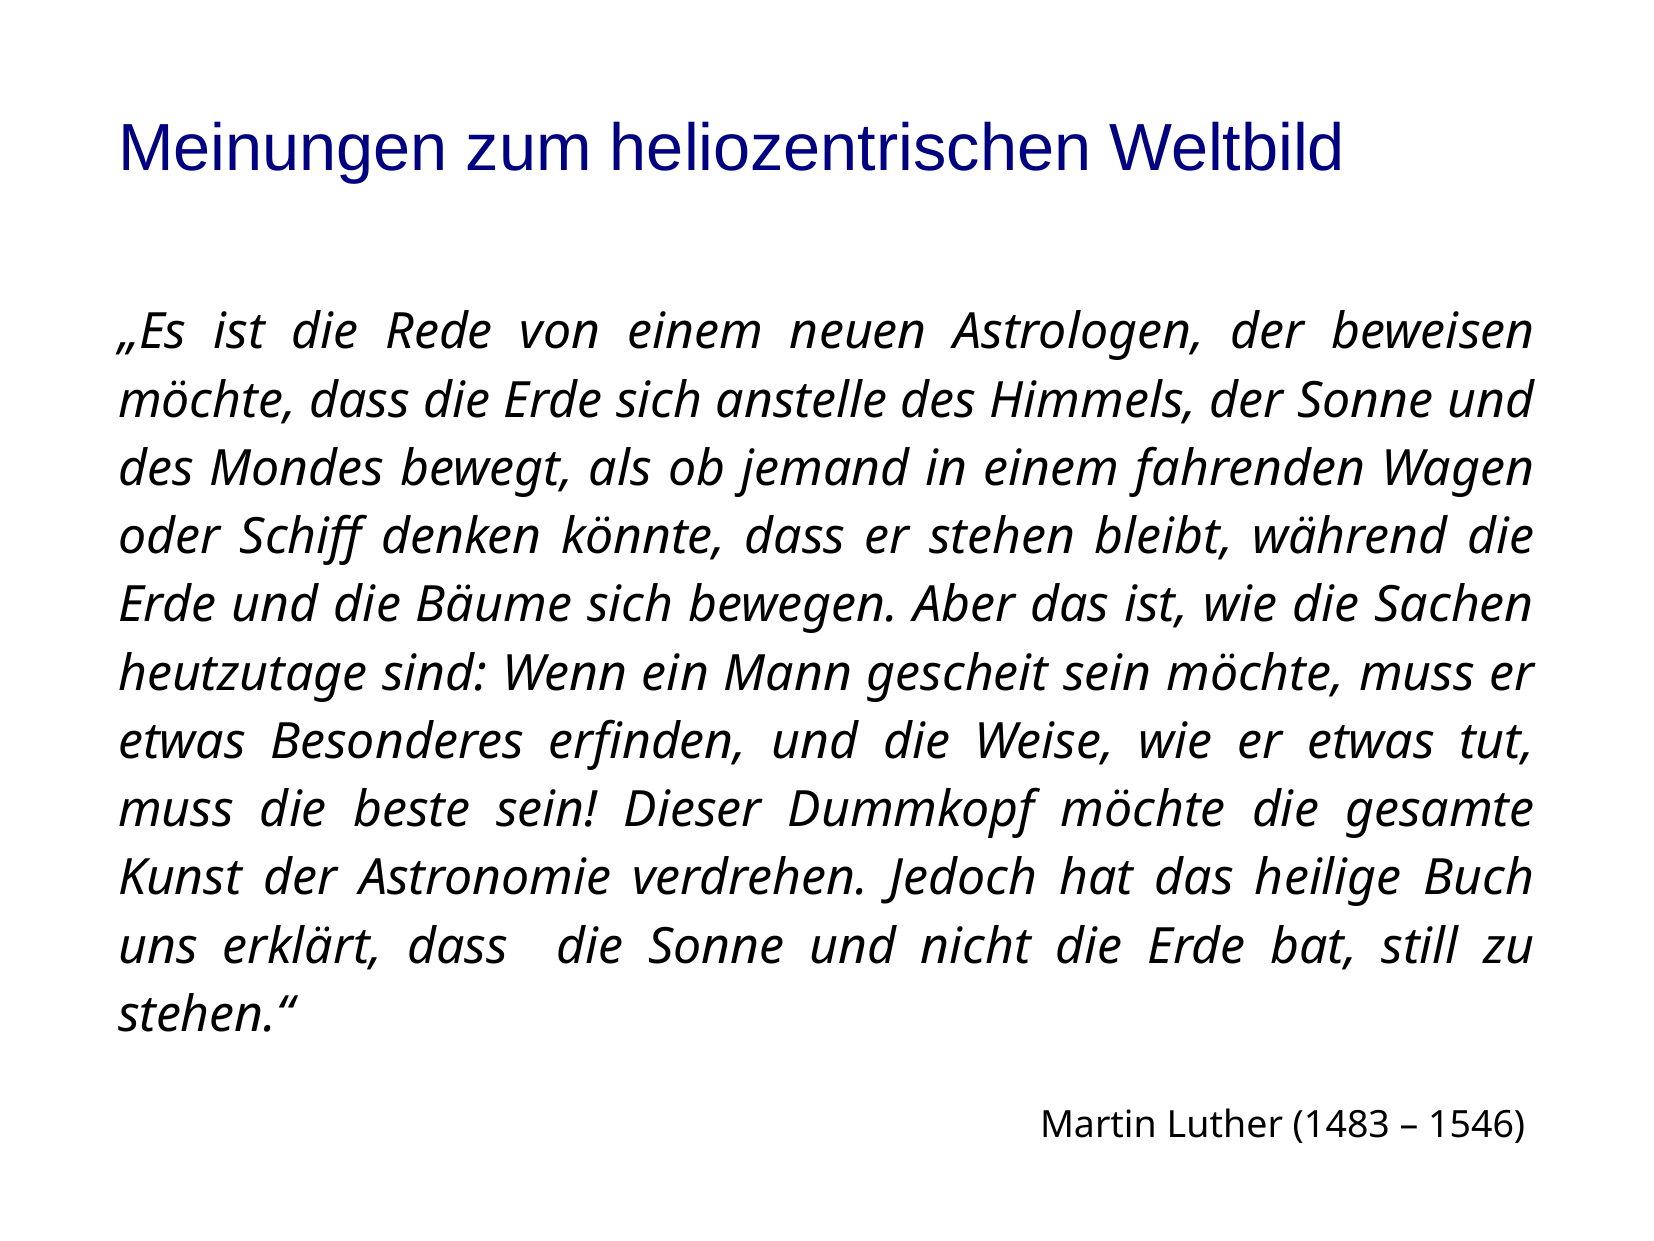

Meinungen zum heliozentrischen Weltbild
„Es ist die Rede von einem neuen Astrologen, der beweisen möchte, dass die Erde sich anstelle des Himmels, der Sonne und des Mondes bewegt, als ob jemand in einem fahrenden Wagen oder Schiff denken könnte, dass er stehen bleibt, während die Erde und die Bäume sich bewegen. Aber das ist, wie die Sachen heutzutage sind: Wenn ein Mann gescheit sein möchte, muss er etwas Besonderes erfinden, und die Weise, wie er etwas tut, muss die beste sein! Dieser Dummkopf möchte die gesamte Kunst der Astronomie verdrehen. Jedoch hat das heilige Buch uns erklärt, dass die Sonne und nicht die Erde bat, still zu stehen.“
# Martin Luther (1483 – 1546)